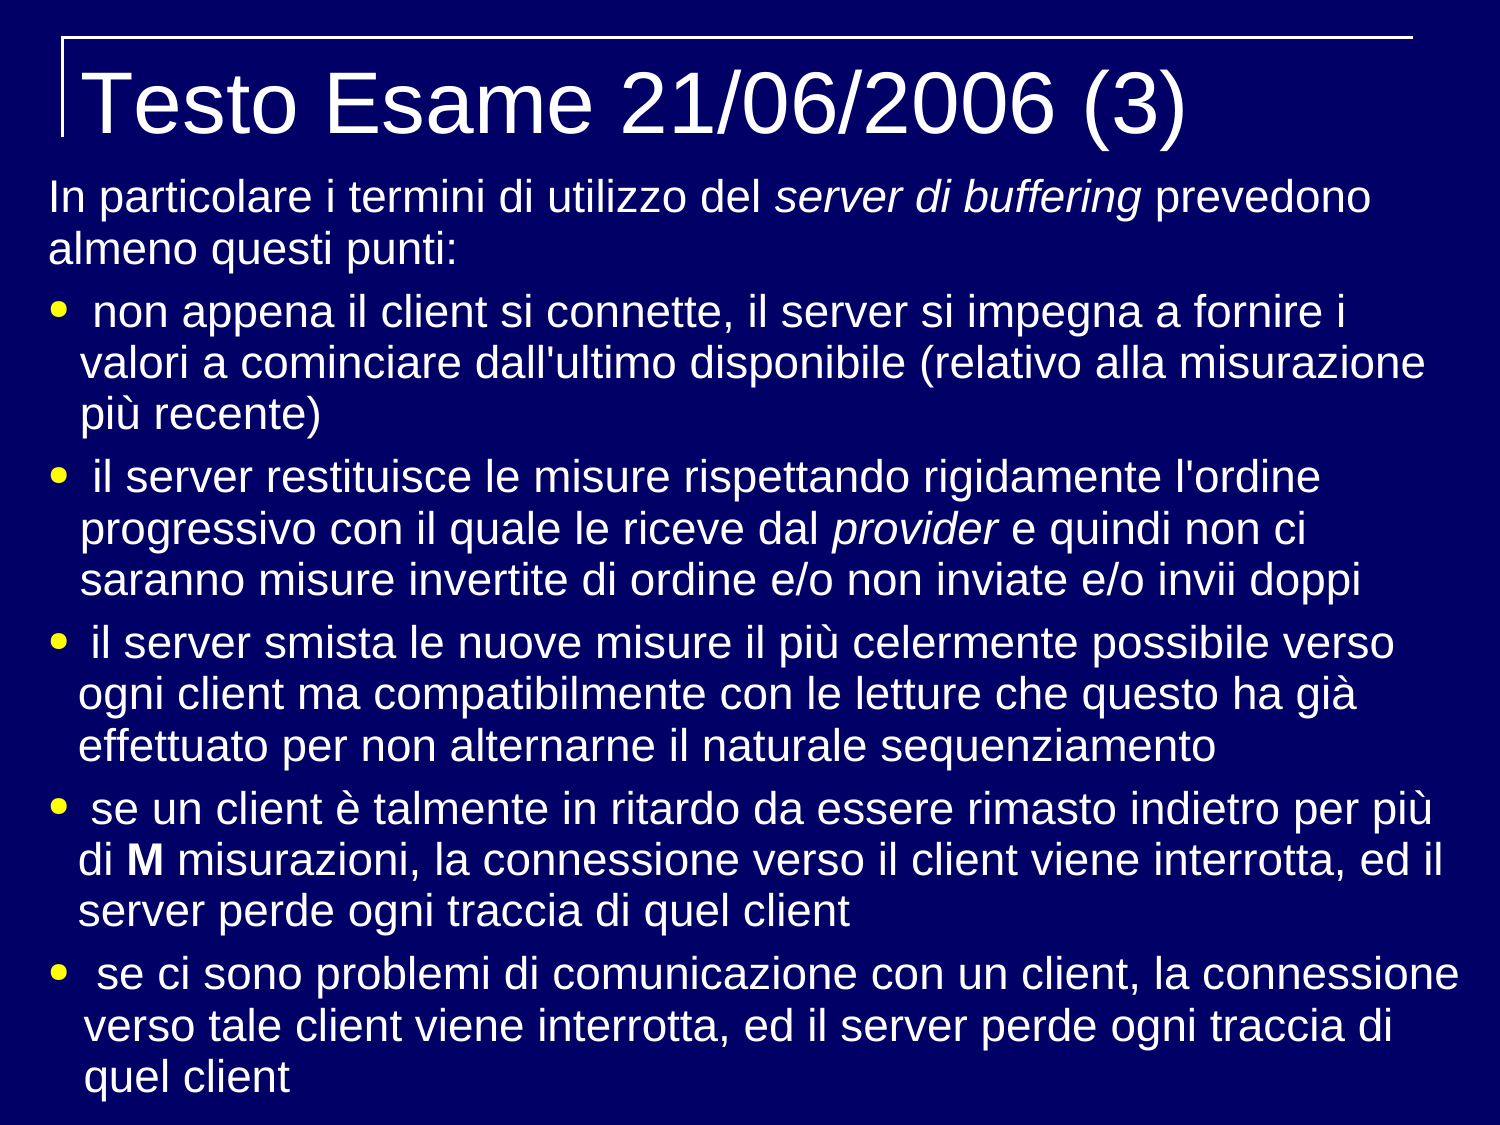

# Testo Esame 21/06/2006 (3)
In particolare i termini di utilizzo del server di buffering prevedono almeno questi punti:
 non appena il client si connette, il server si impegna a fornire i valori a cominciare dall'ultimo disponibile (relativo alla misurazione più recente)
 il server restituisce le misure rispettando rigidamente l'ordine progressivo con il quale le riceve dal provider e quindi non ci saranno misure invertite di ordine e/o non inviate e/o invii doppi
 il server smista le nuove misure il più celermente possibile verso ogni client ma compatibilmente con le letture che questo ha già effettuato per non alternarne il naturale sequenziamento
 se un client è talmente in ritardo da essere rimasto indietro per più di M misurazioni, la connessione verso il client viene interrotta, ed il server perde ogni traccia di quel client
 se ci sono problemi di comunicazione con un client, la connessione verso tale client viene interrotta, ed il server perde ogni traccia di quel client